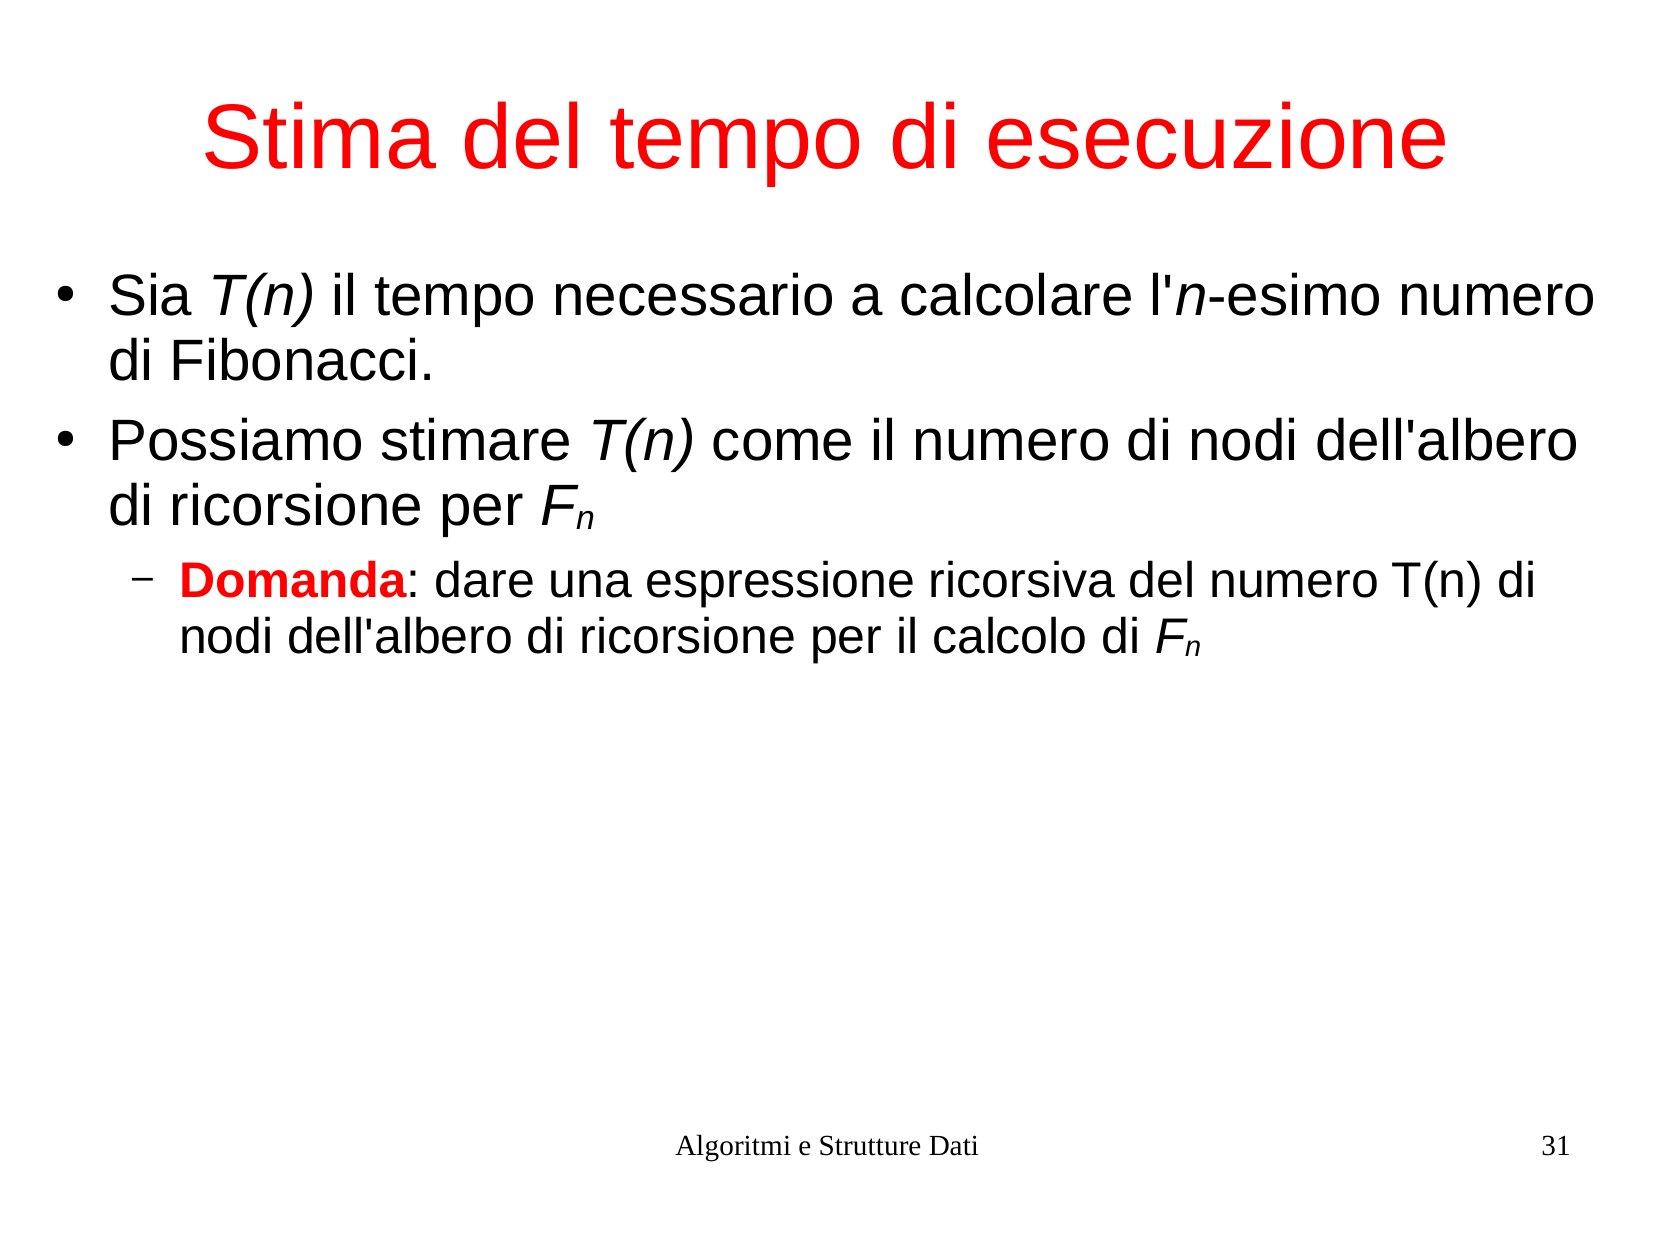

# Stima del tempo di esecuzione
Sia T(n) il tempo necessario a calcolare l'n-esimo numero di Fibonacci.
Possiamo stimare T(n) come il numero di nodi dell'albero di ricorsione per Fn
Domanda: dare una espressione ricorsiva del numero T(n) di nodi dell'albero di ricorsione per il calcolo di Fn
Algoritmi e Strutture Dati
31